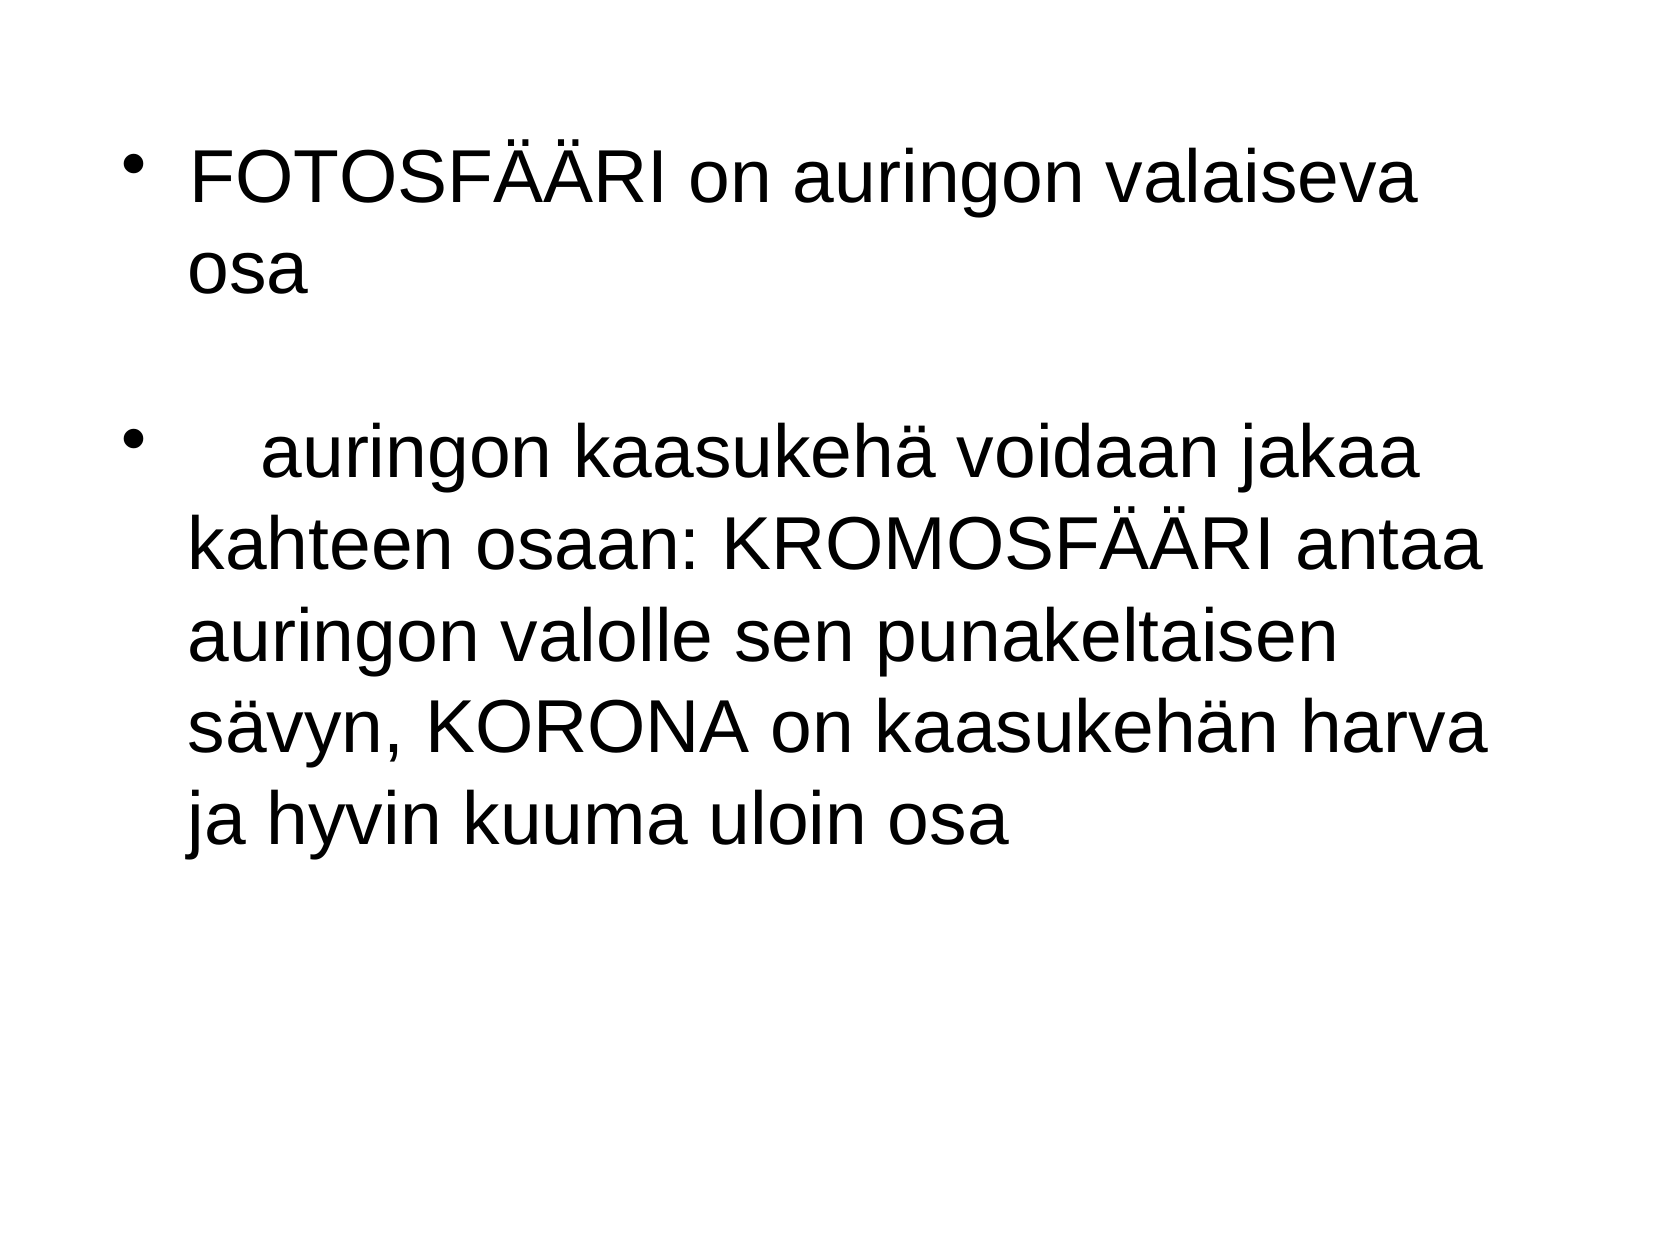

FOTOSFÄÄRI on auringon valaiseva osa
 auringon kaasukehä voidaan jakaa kahteen osaan: KROMOSFÄÄRI antaa auringon valolle sen punakeltaisen sävyn, KORONA on kaasukehän harva ja hyvin kuuma uloin osa